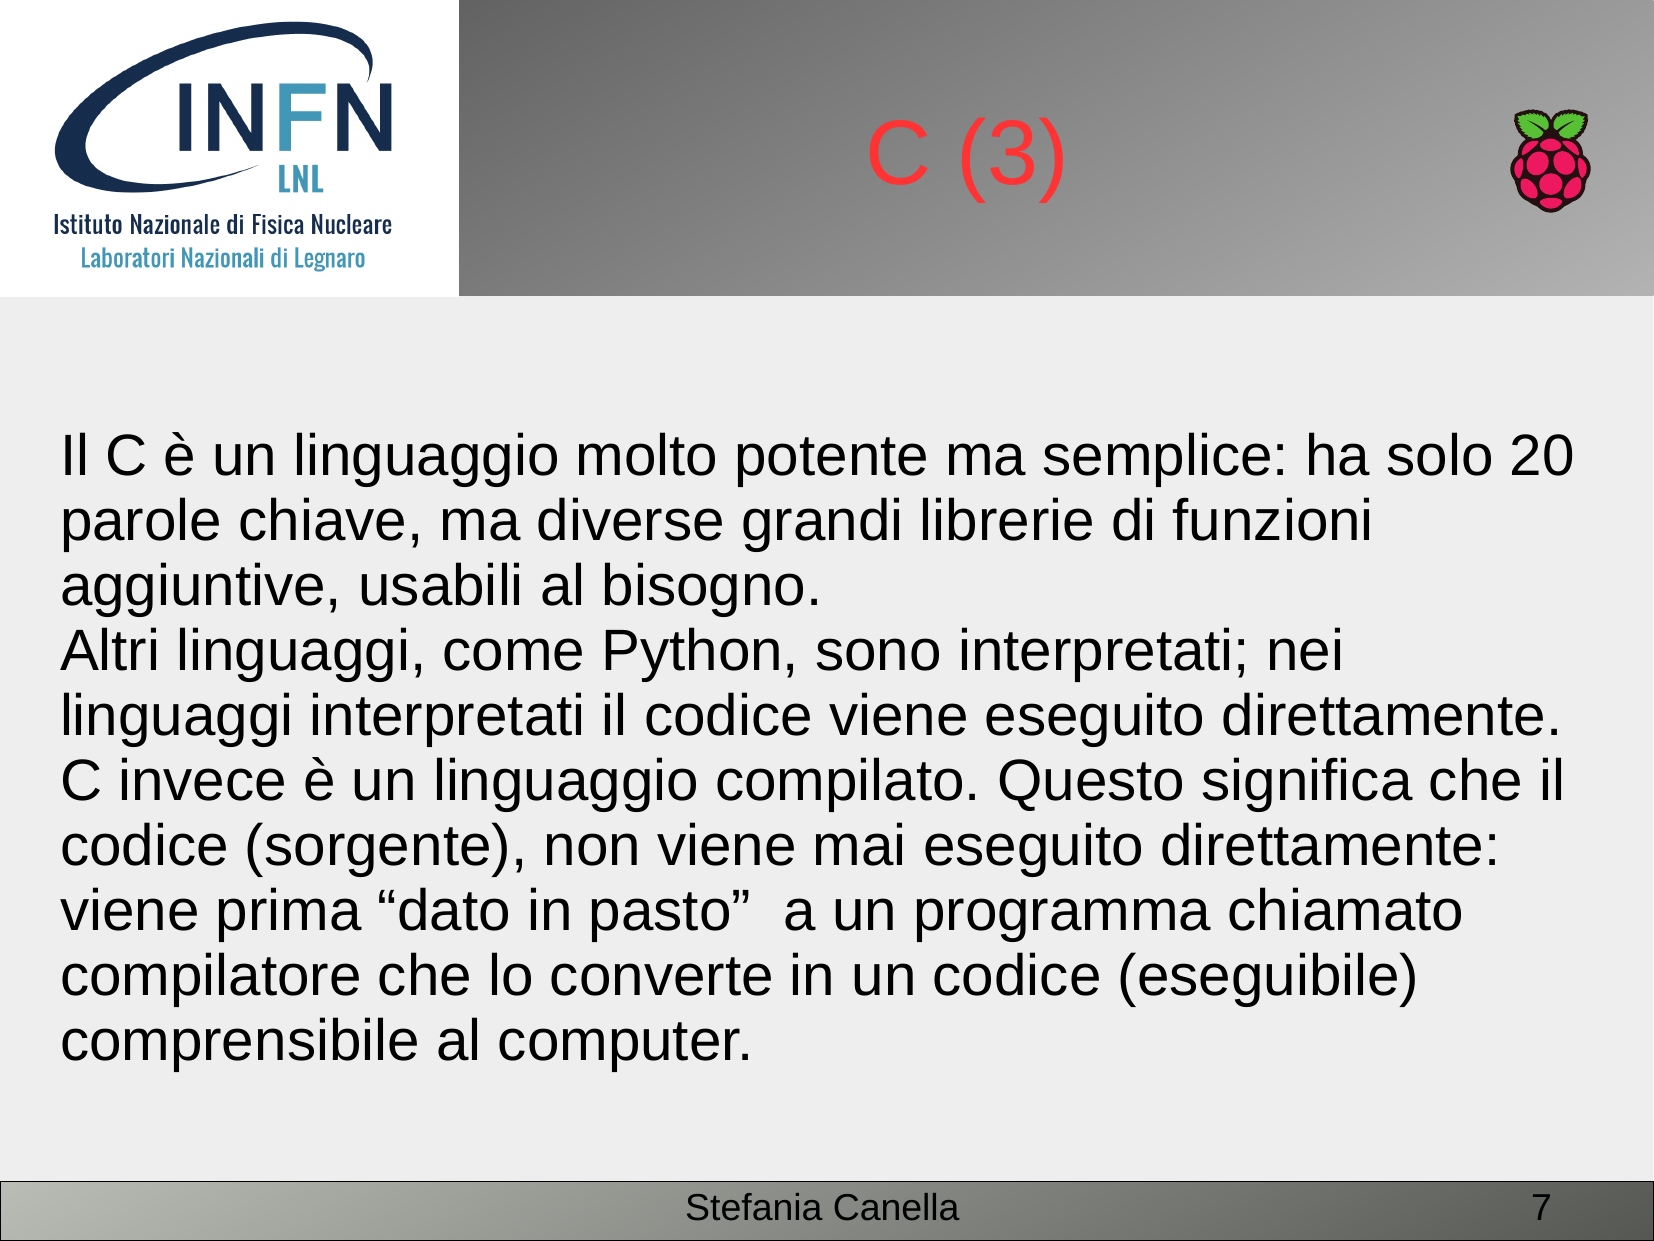

# C (3)
Il C è un linguaggio molto potente ma semplice: ha solo 20 parole chiave, ma diverse grandi librerie di funzioni aggiuntive, usabili al bisogno.
Altri linguaggi, come Python, sono interpretati; nei linguaggi interpretati il codice viene eseguito direttamente. C invece è un linguaggio compilato. Questo significa che il codice (sorgente), non viene mai eseguito direttamente: viene prima “dato in pasto” a un programma chiamato compilatore che lo converte in un codice (eseguibile) comprensibile al computer.
Stefania Canella